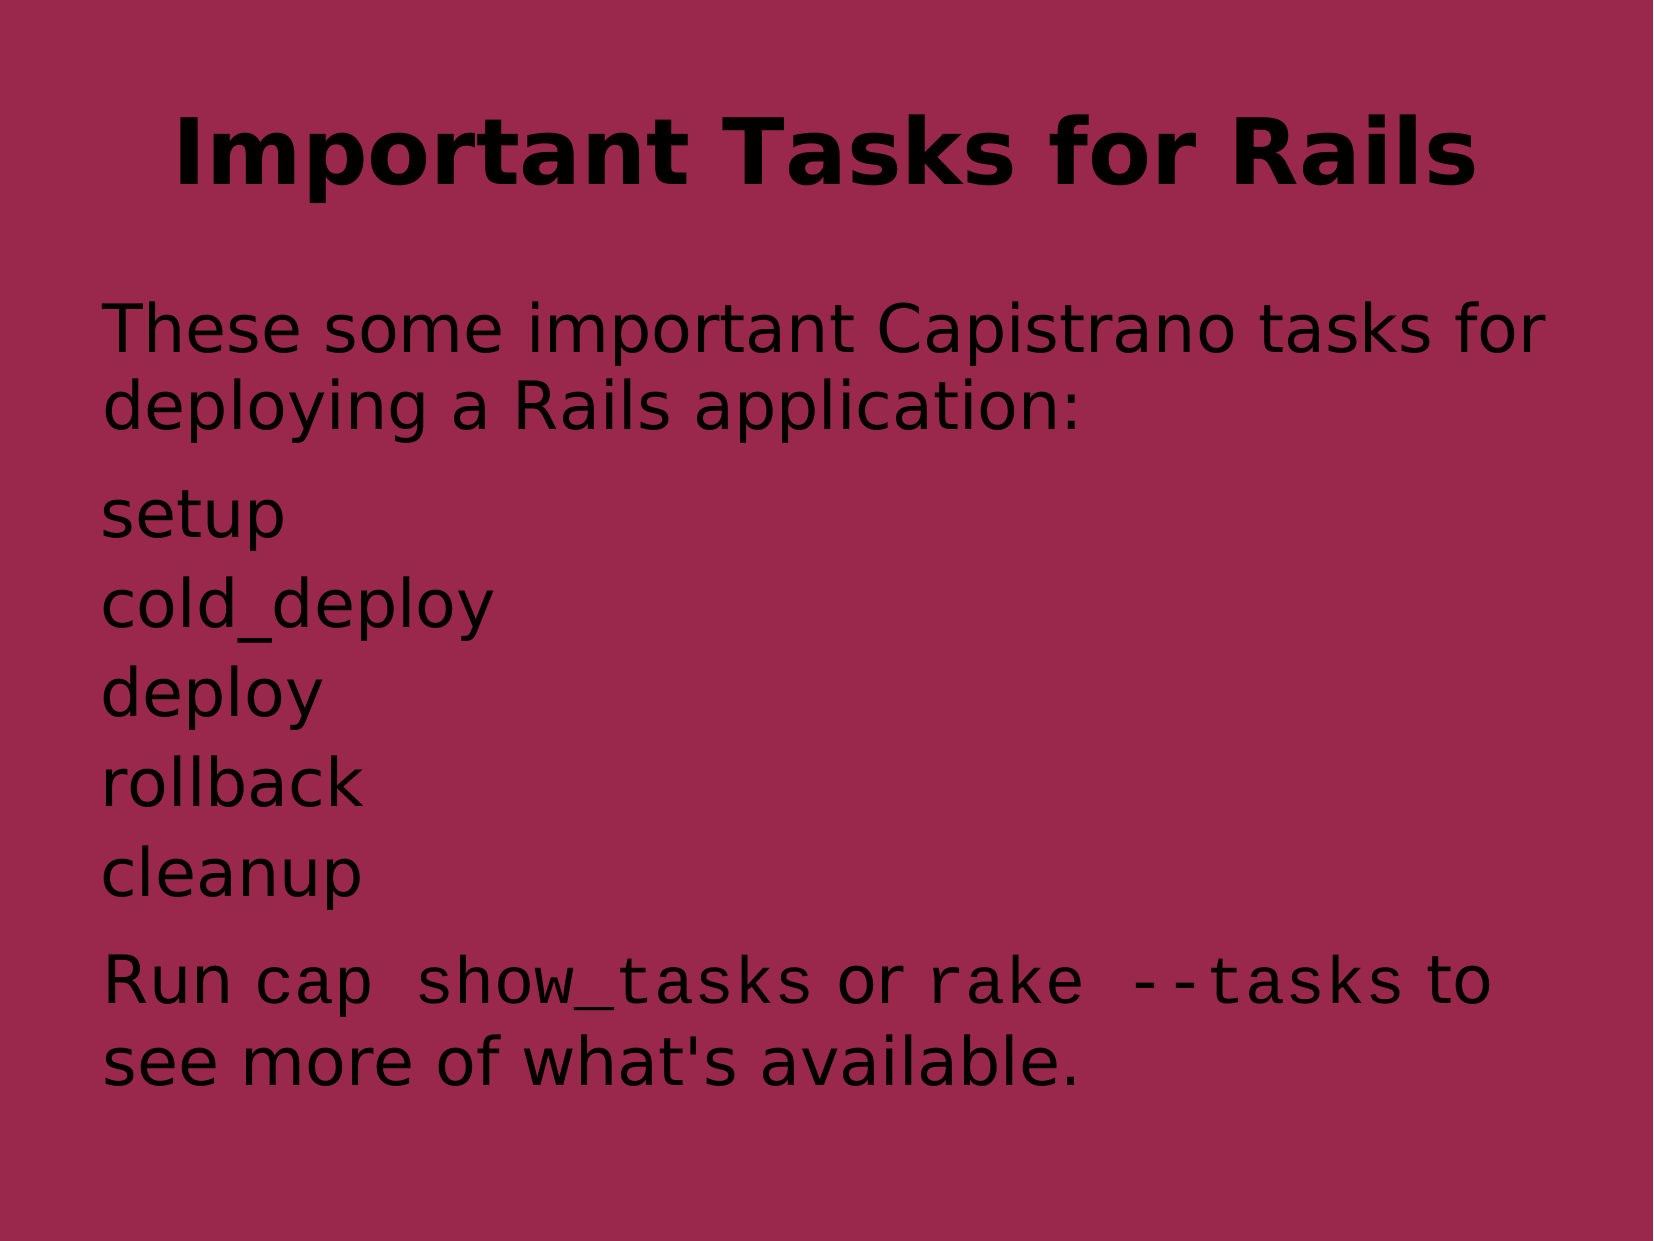

# Important Tasks for Rails
These some important Capistrano tasks for deploying a Rails application:
setup
cold_deploy
deploy
rollback
cleanup
Run cap show_tasks or rake --tasks to see more of what's available.